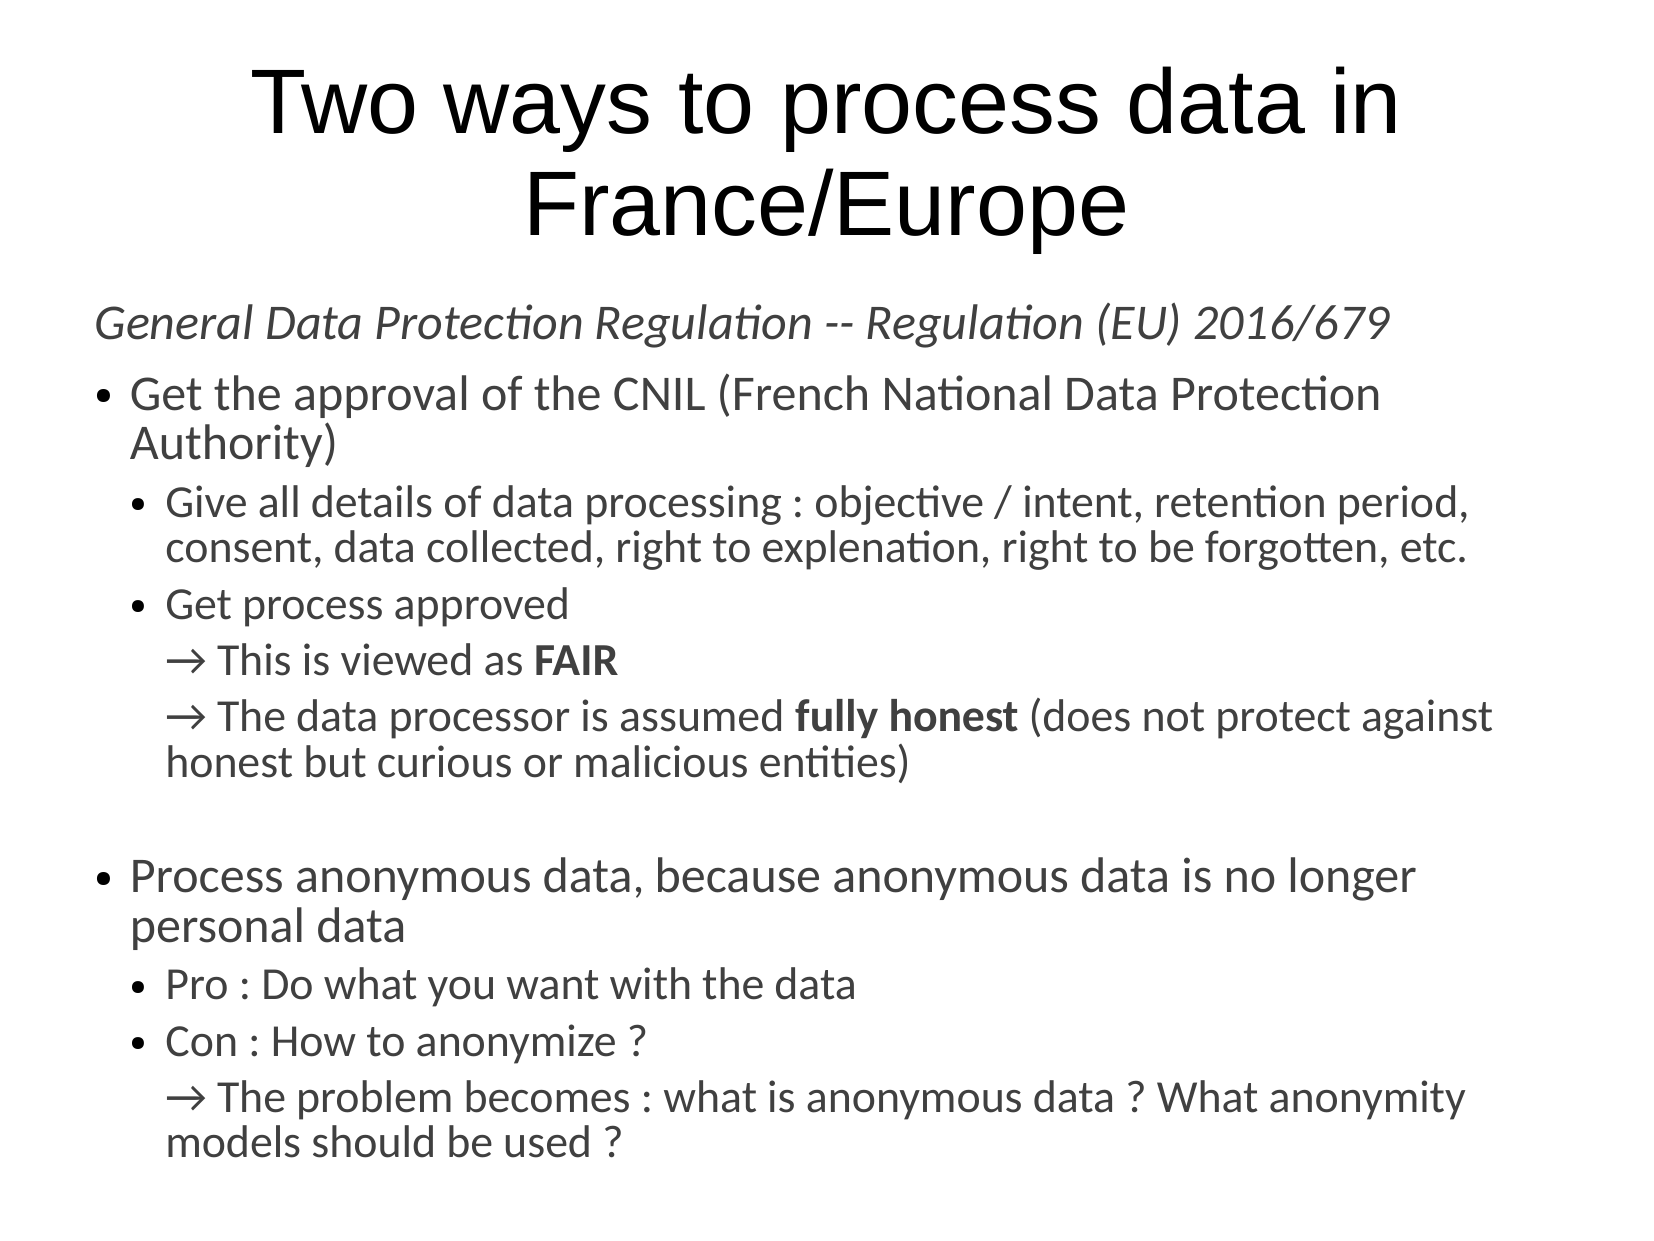

# Two ways to process data in France/Europe
General Data Protection Regulation -- Regulation (EU) 2016/679
Get the approval of the CNIL (French National Data Protection Authority)
Give all details of data processing : objective / intent, retention period, consent, data collected, right to explenation, right to be forgotten, etc.
Get process approved
→ This is viewed as FAIR
→ The data processor is assumed fully honest (does not protect against honest but curious or malicious entities)
Process anonymous data, because anonymous data is no longer personal data
Pro : Do what you want with the data
Con : How to anonymize ?
→ The problem becomes : what is anonymous data ? What anonymity models should be used ?